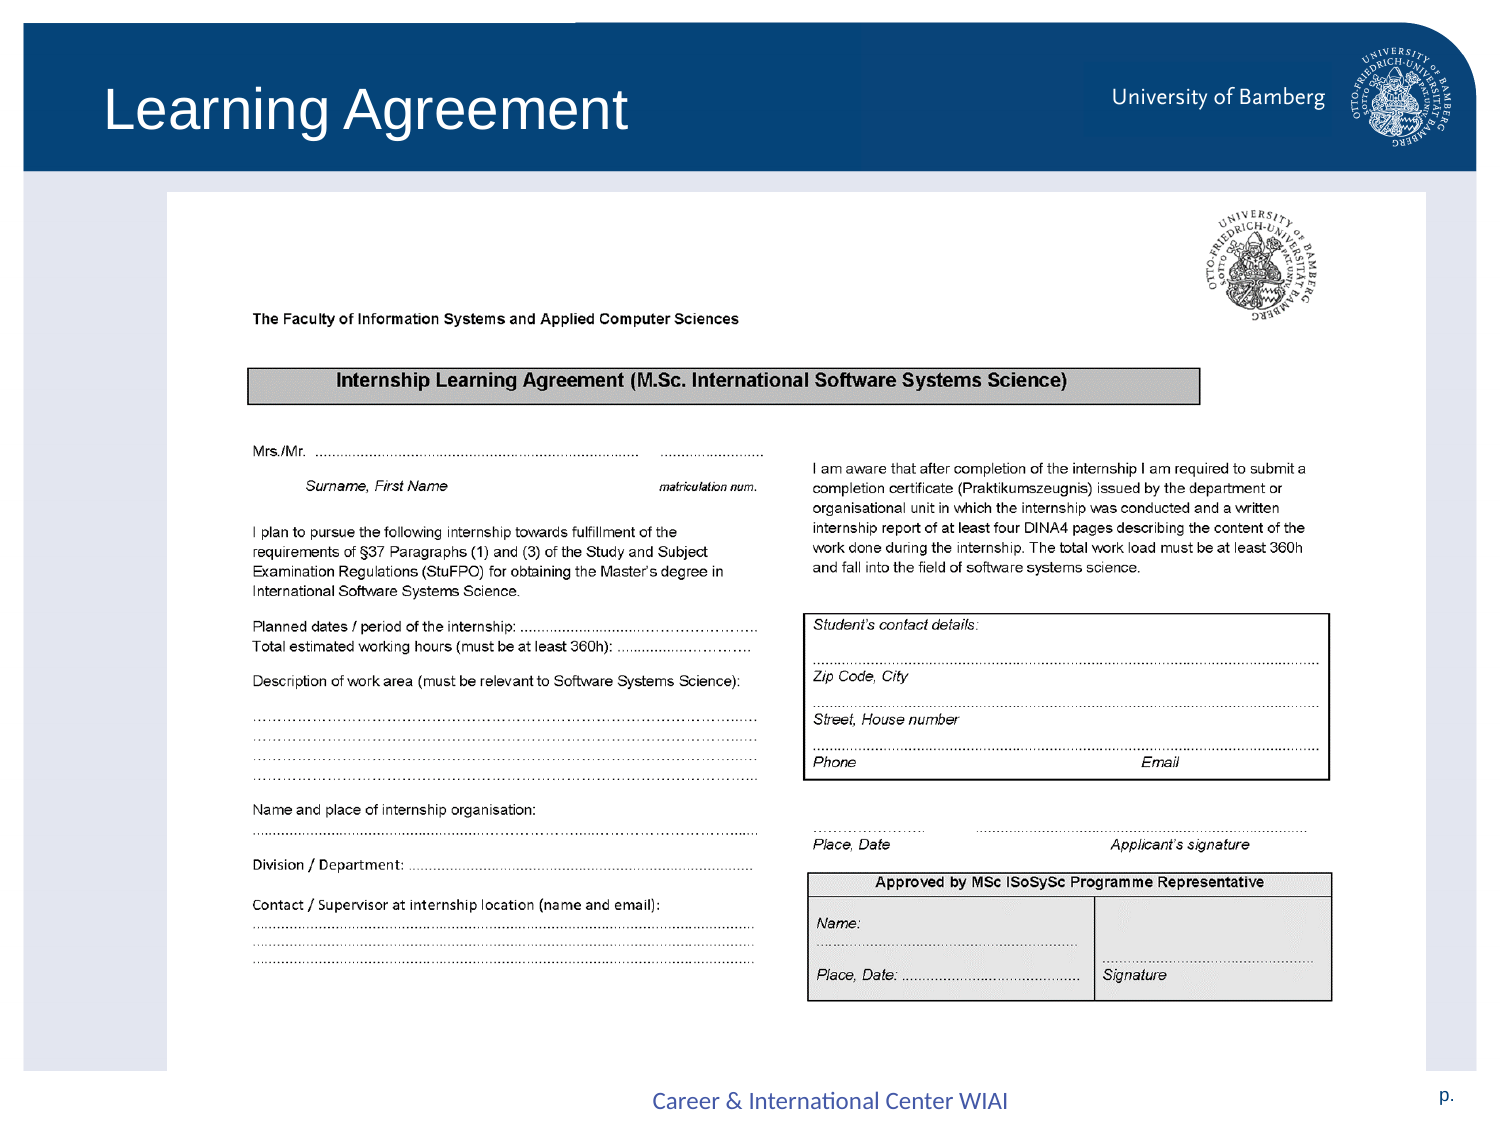

# Learning Agreement
Career & International Center WIAI